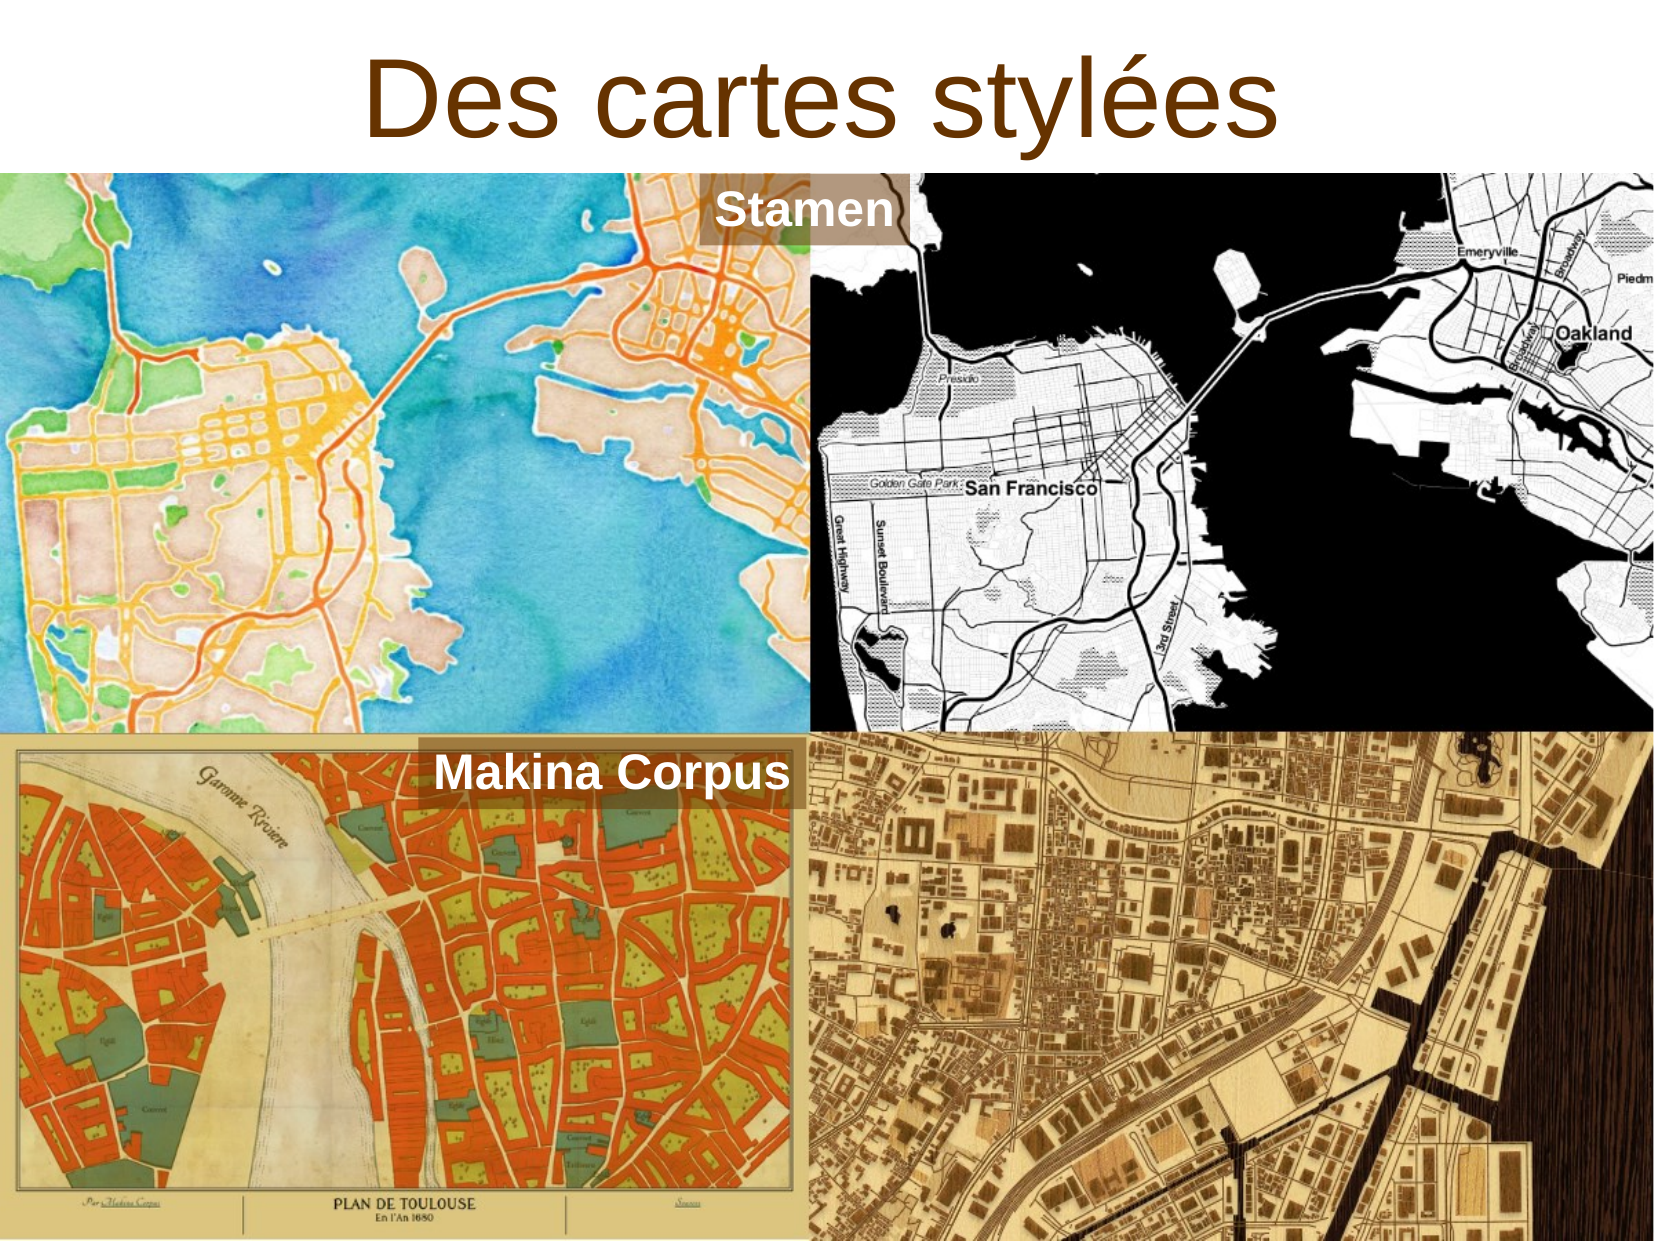

# Des cartes stylées
Stamen
Makina Corpus